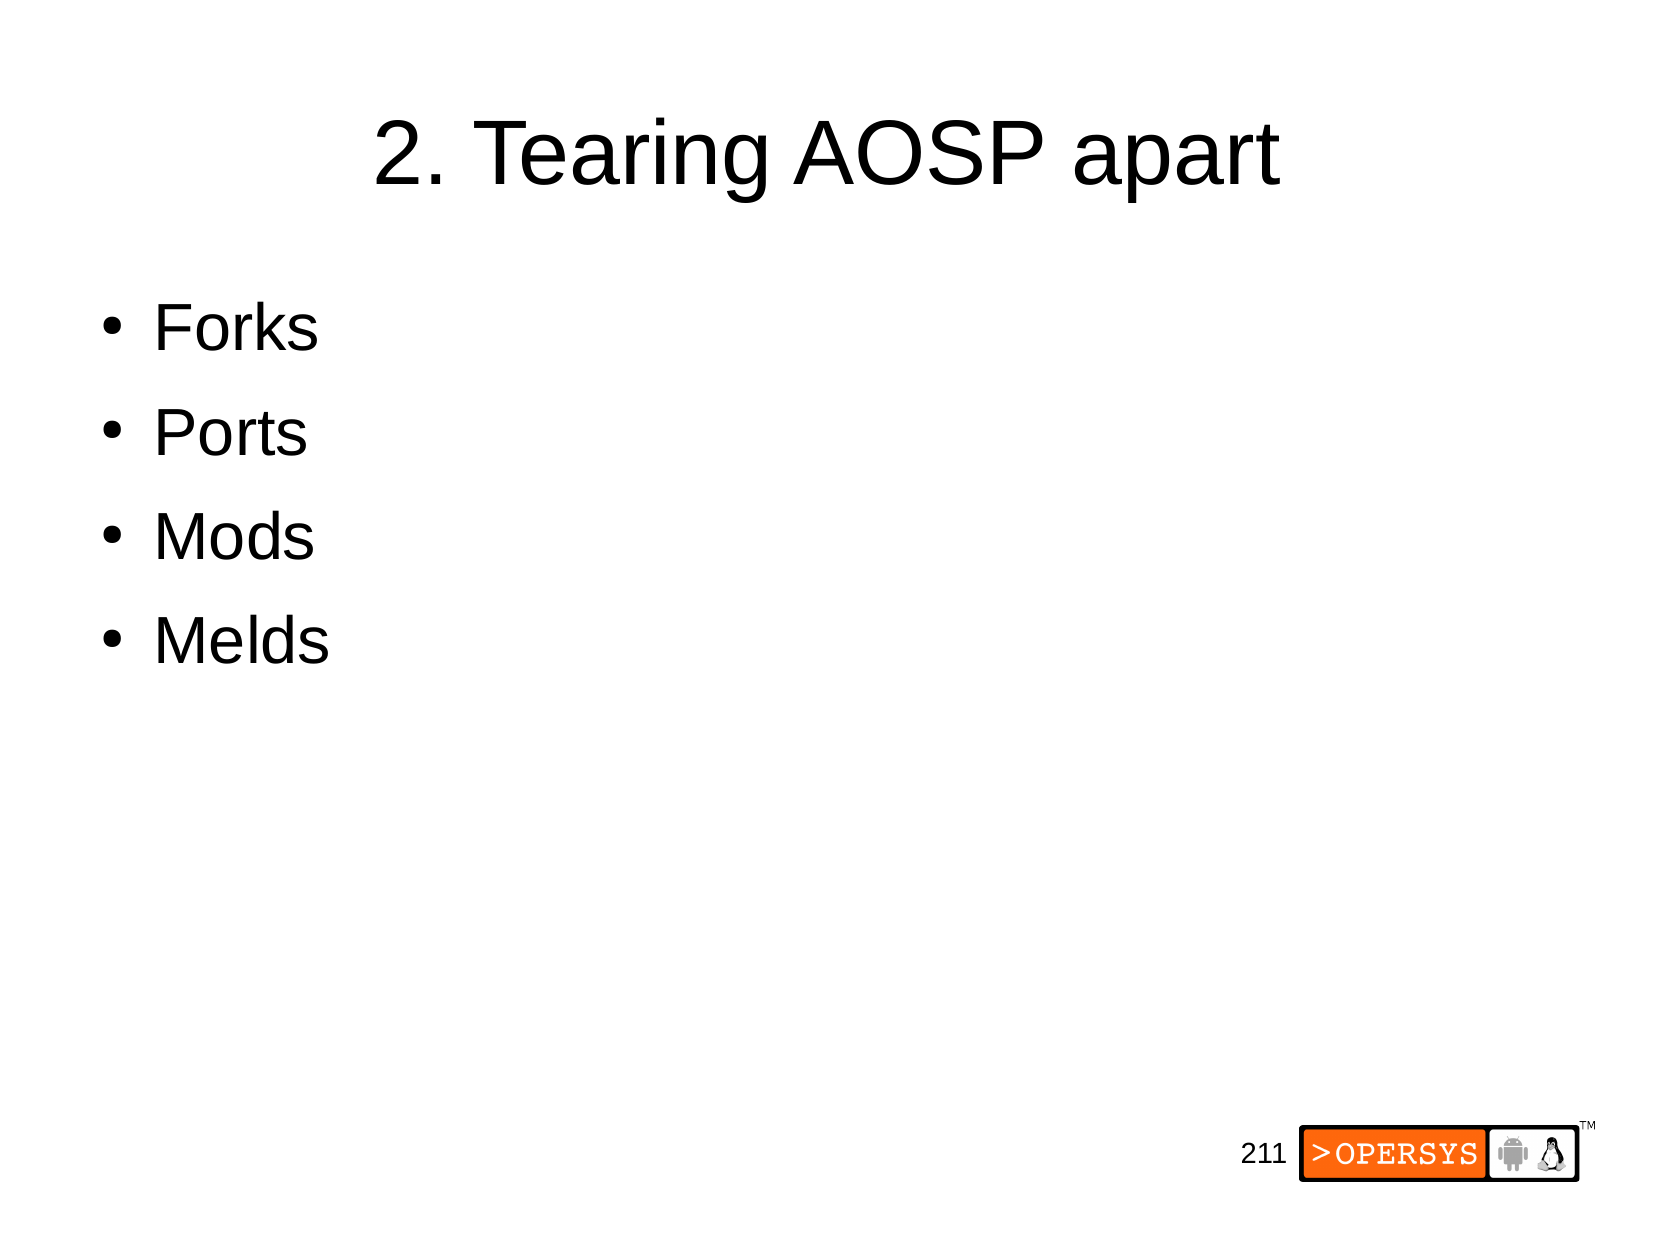

# 2. Tearing AOSP apart
Forks
Ports
Mods
Melds